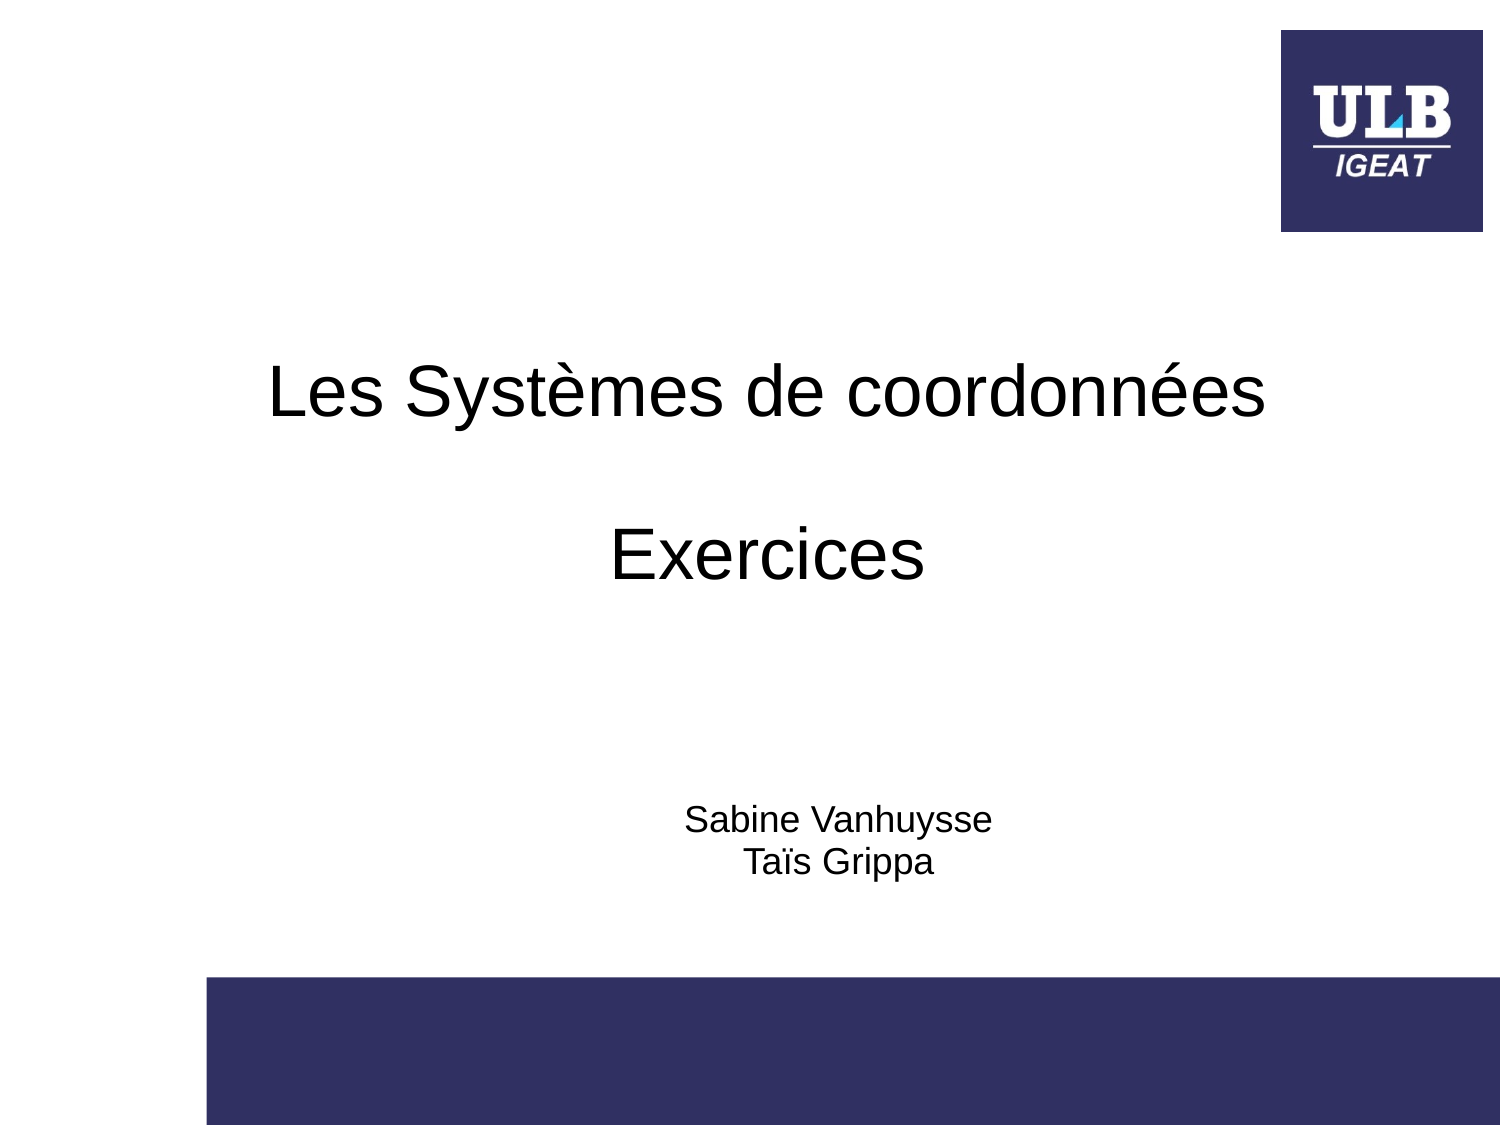

Les Systèmes de coordonnées
Exercices
Sabine Vanhuysse
Taïs Grippa